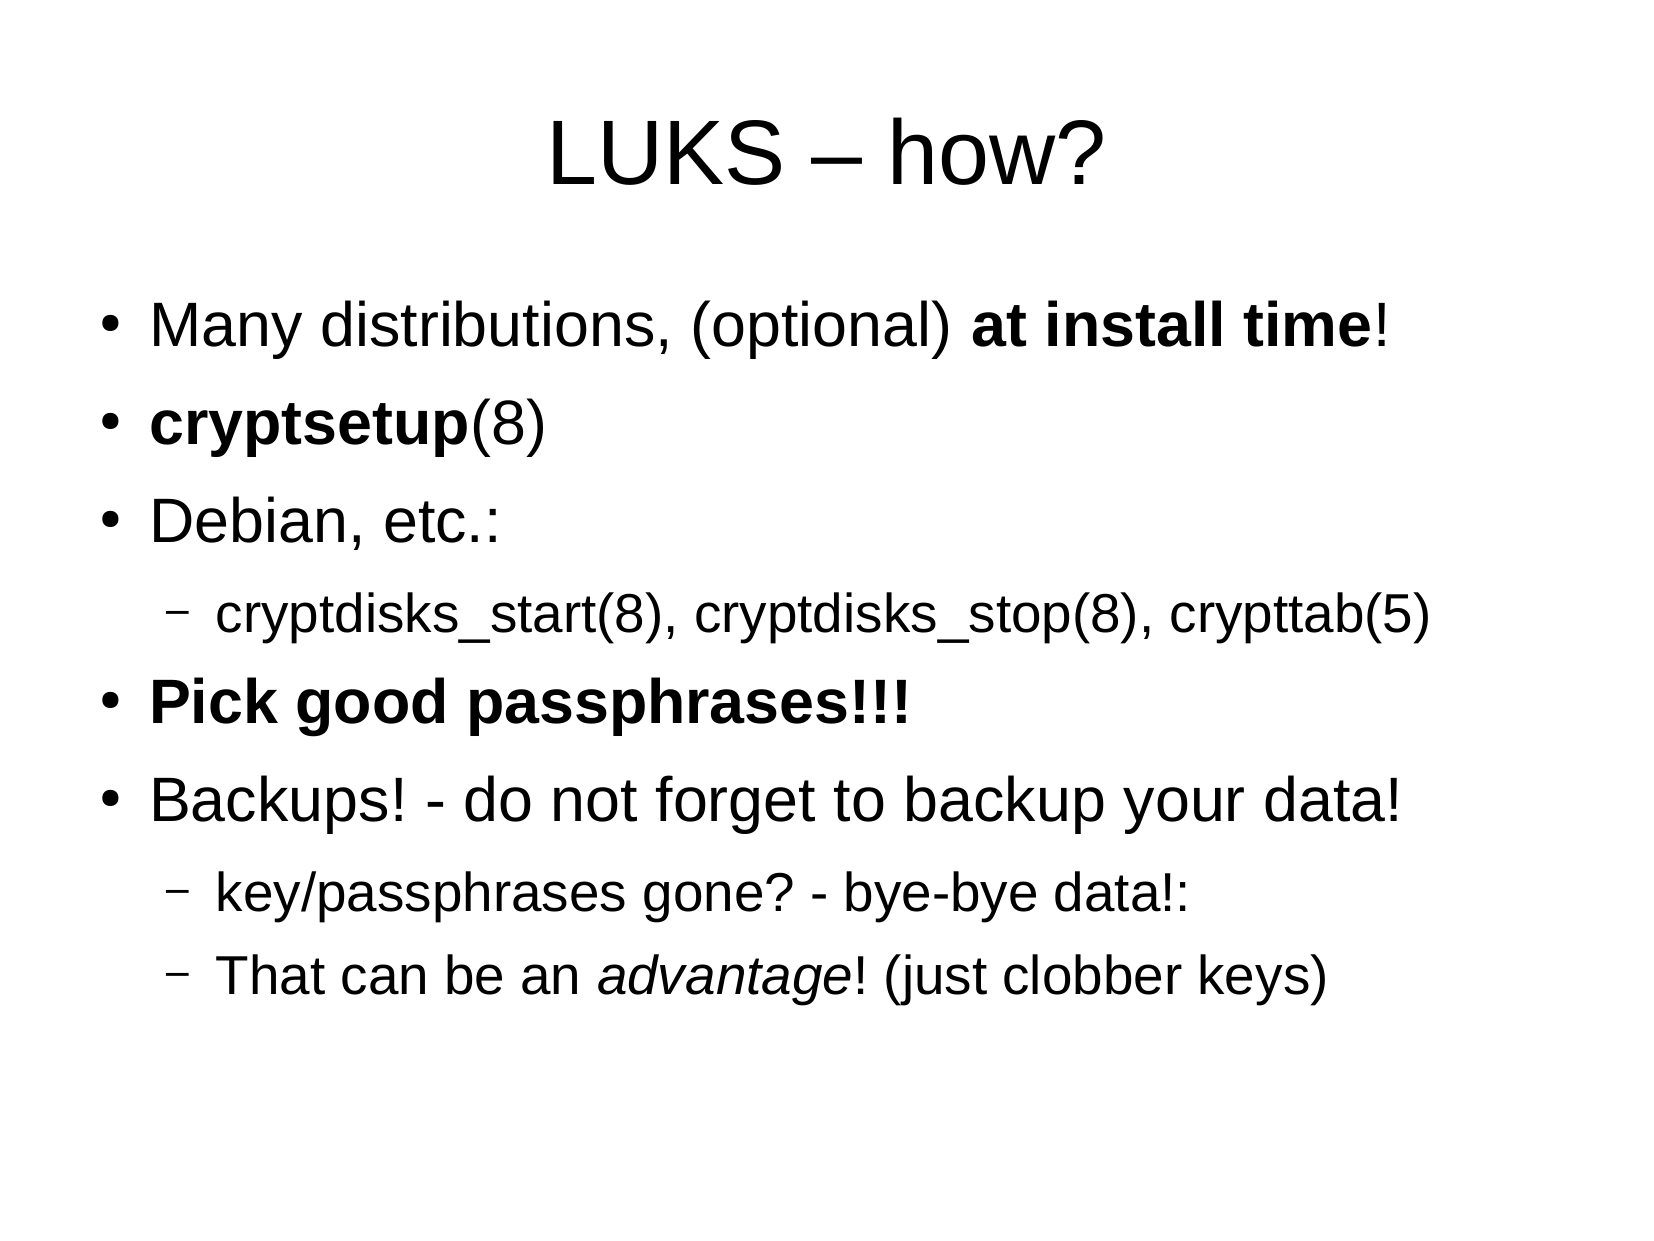

# LUKS – how?
Many distributions, (optional) at install time!
cryptsetup(8)
Debian, etc.:
cryptdisks_start(8), cryptdisks_stop(8), crypttab(5)
Pick good passphrases!!!
Backups! - do not forget to backup your data!
key/passphrases gone? - bye-bye data!:
That can be an advantage! (just clobber keys)